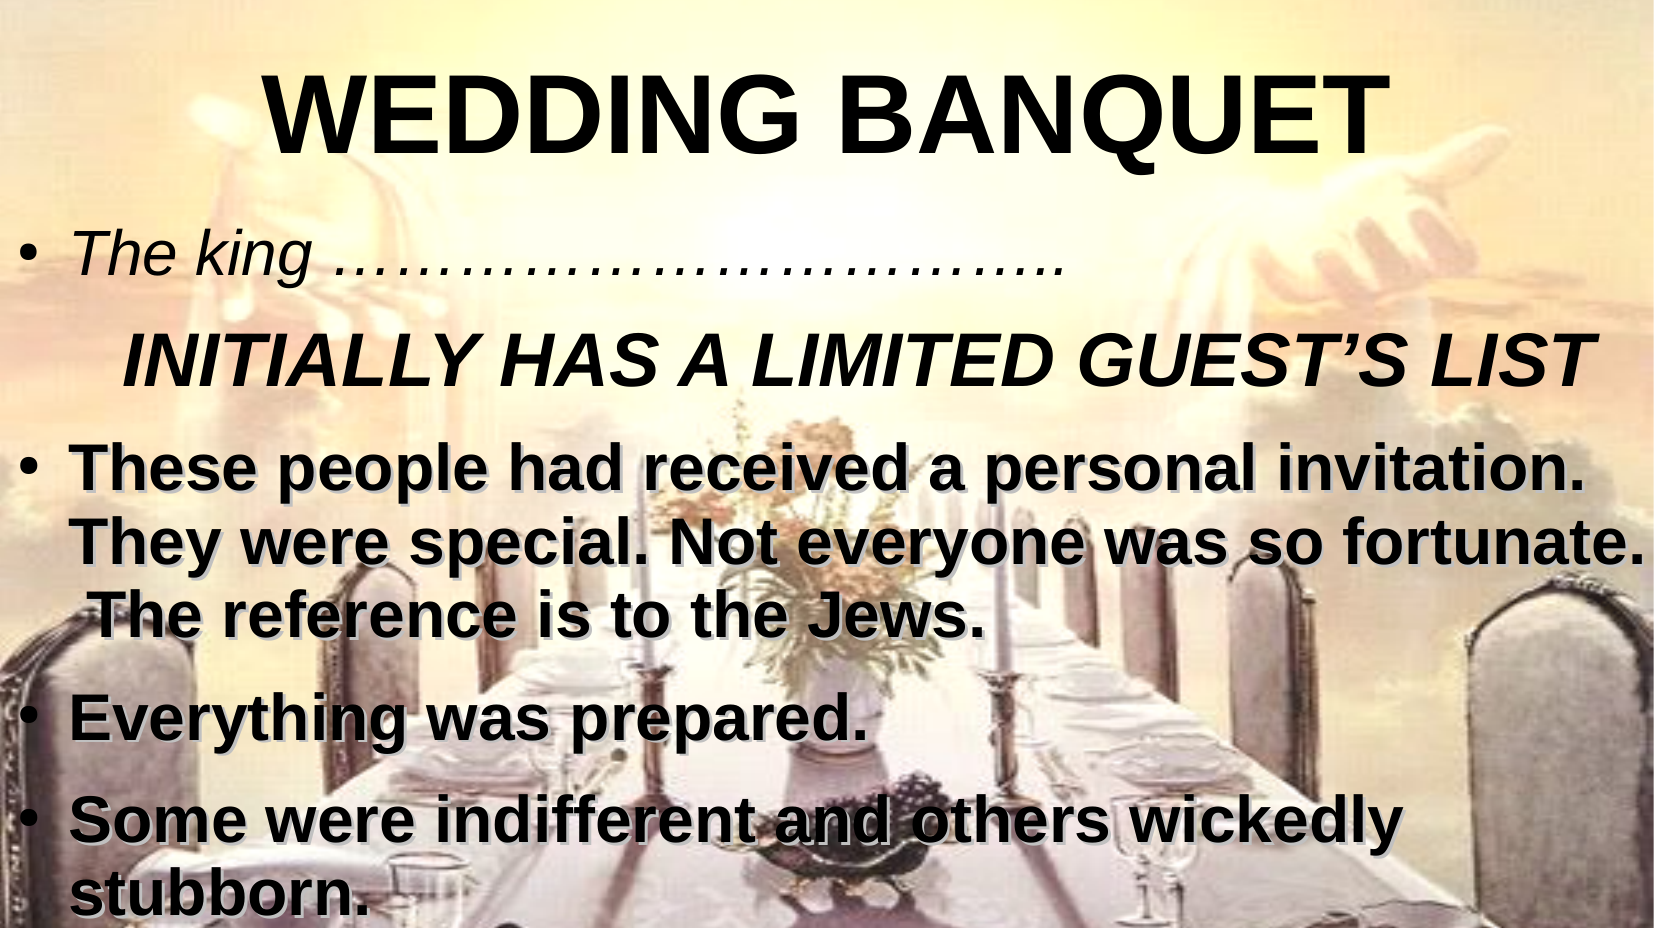

# WEDDING BANQUET
The king ……………………………..
INITIALLY HAS A LIMITED GUEST’S LIST
These people had received a personal invitation. They were special. Not everyone was so fortunate. The reference is to the Jews.
Everything was prepared.
Some were indifferent and others wickedly stubborn.